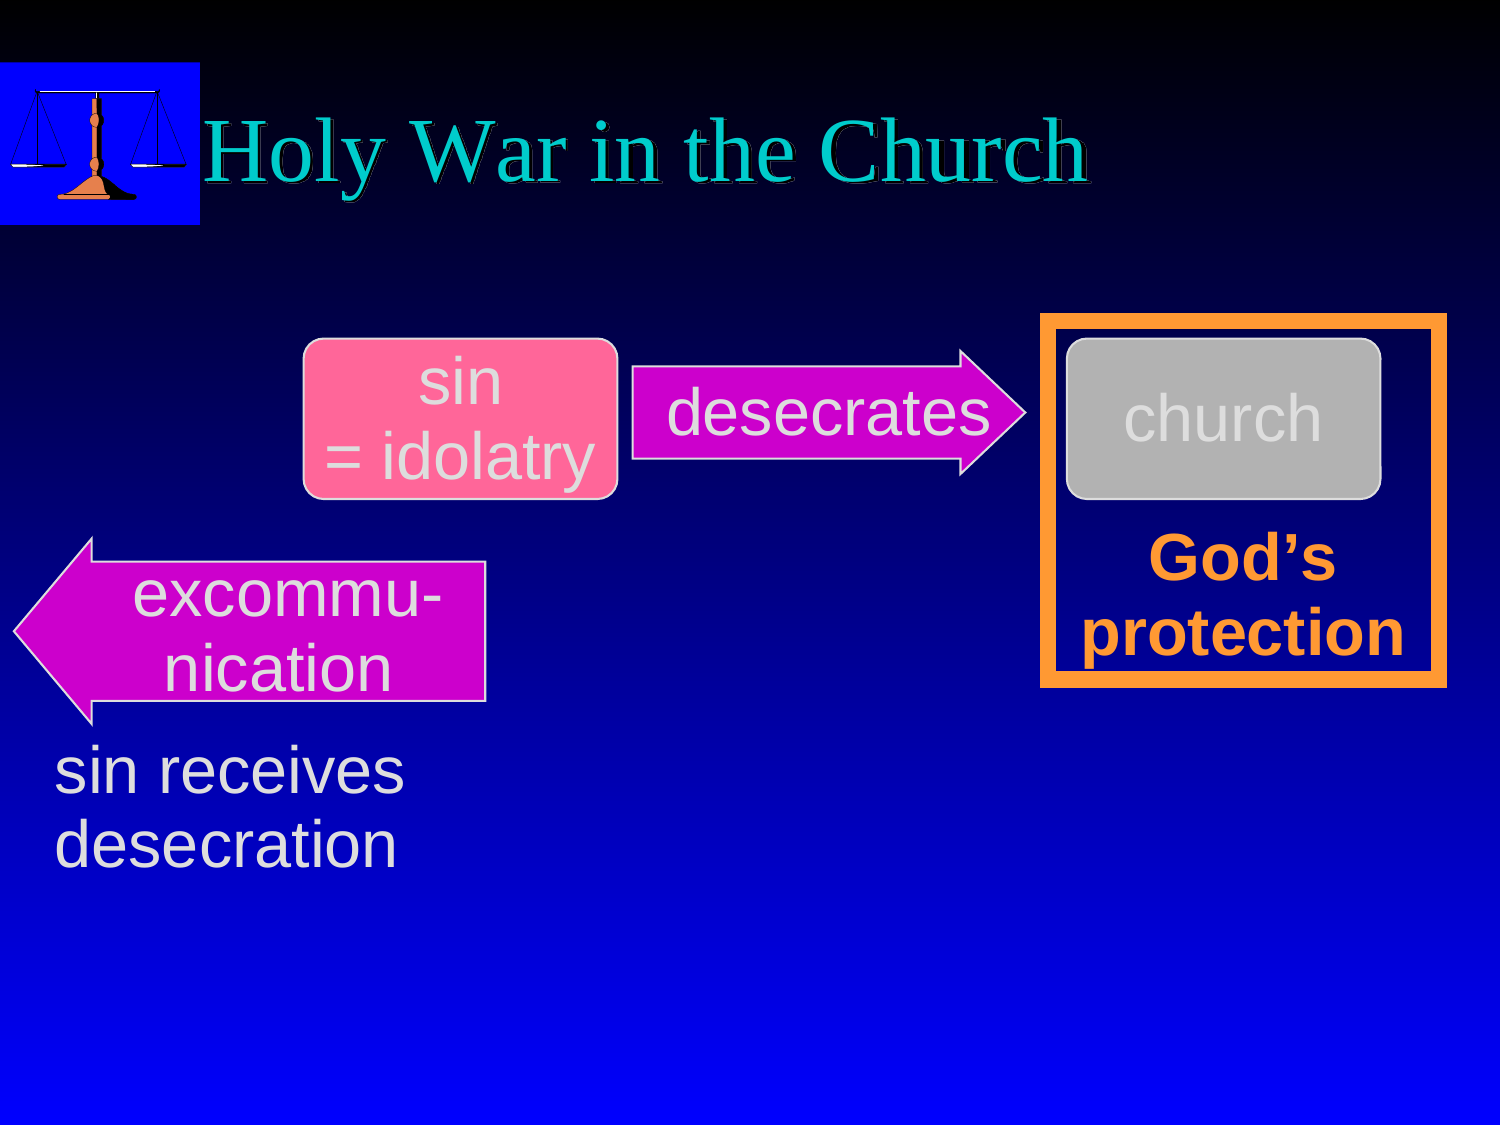

# Holy War in the Church
sin
= idolatry
church
 desecrates
God’s protection
 excommu-
nication
sin receives desecration